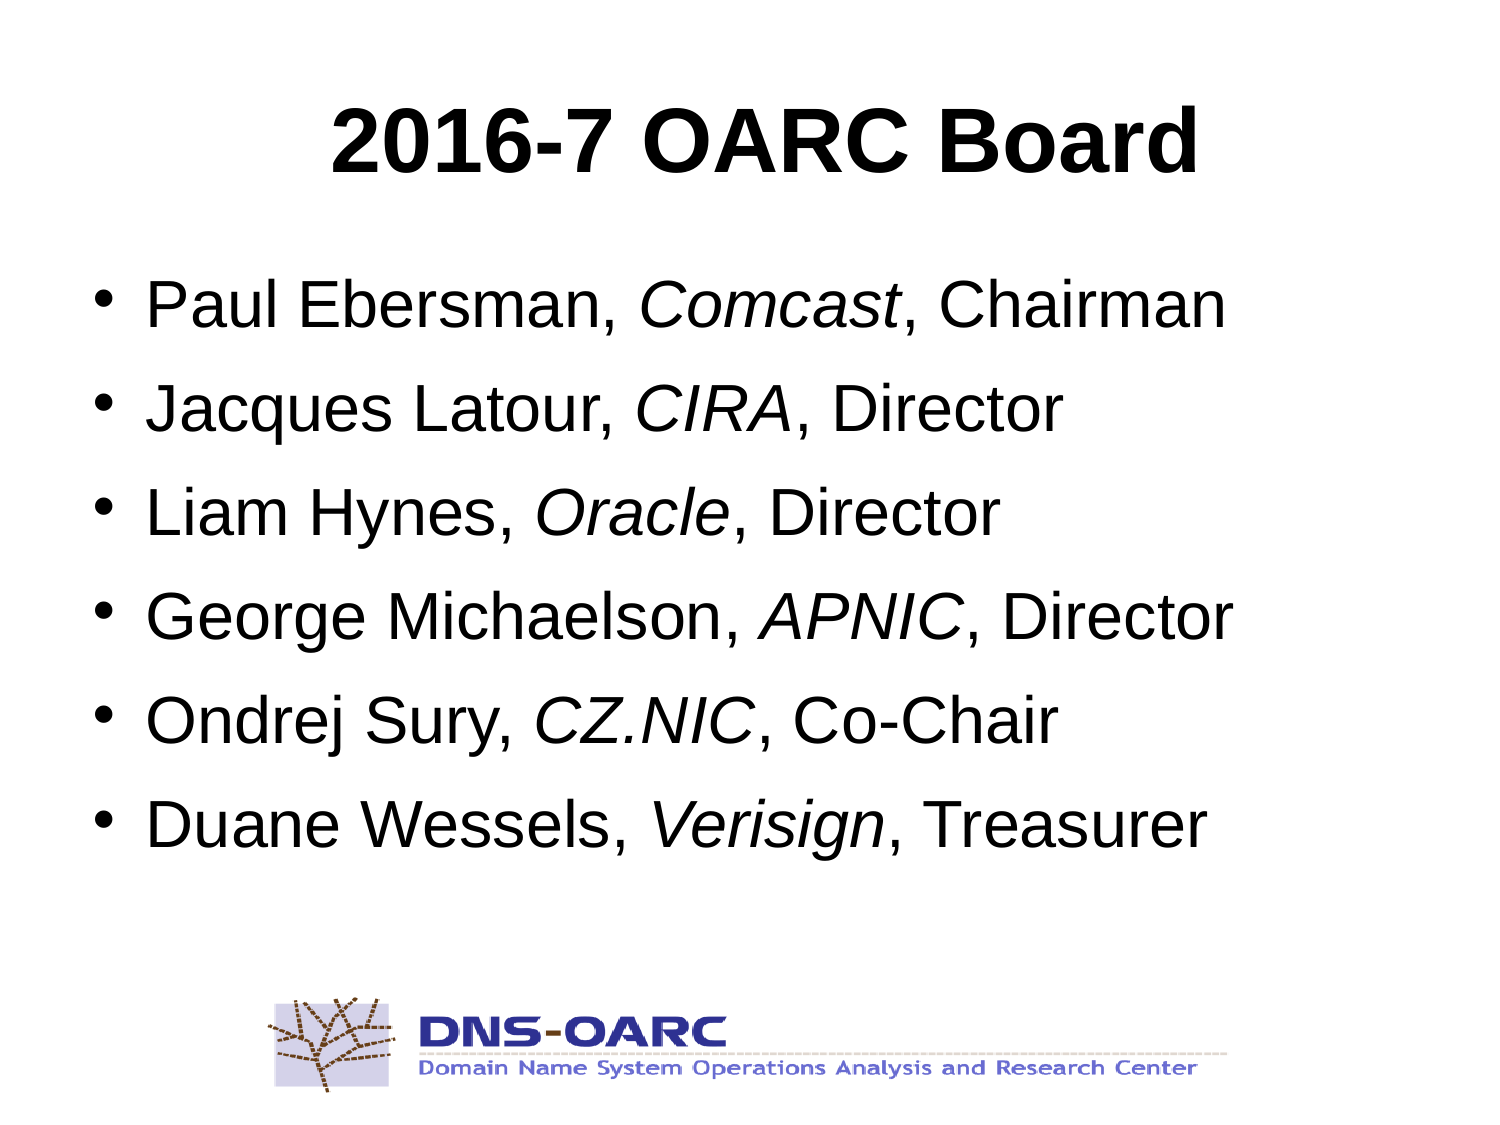

# 2016-7 OARC Board
Paul Ebersman, Comcast, Chairman
Jacques Latour, CIRA, Director
Liam Hynes, Oracle, Director
George Michaelson, APNIC, Director
Ondrej Sury, CZ.NIC, Co-Chair
Duane Wessels, Verisign, Treasurer